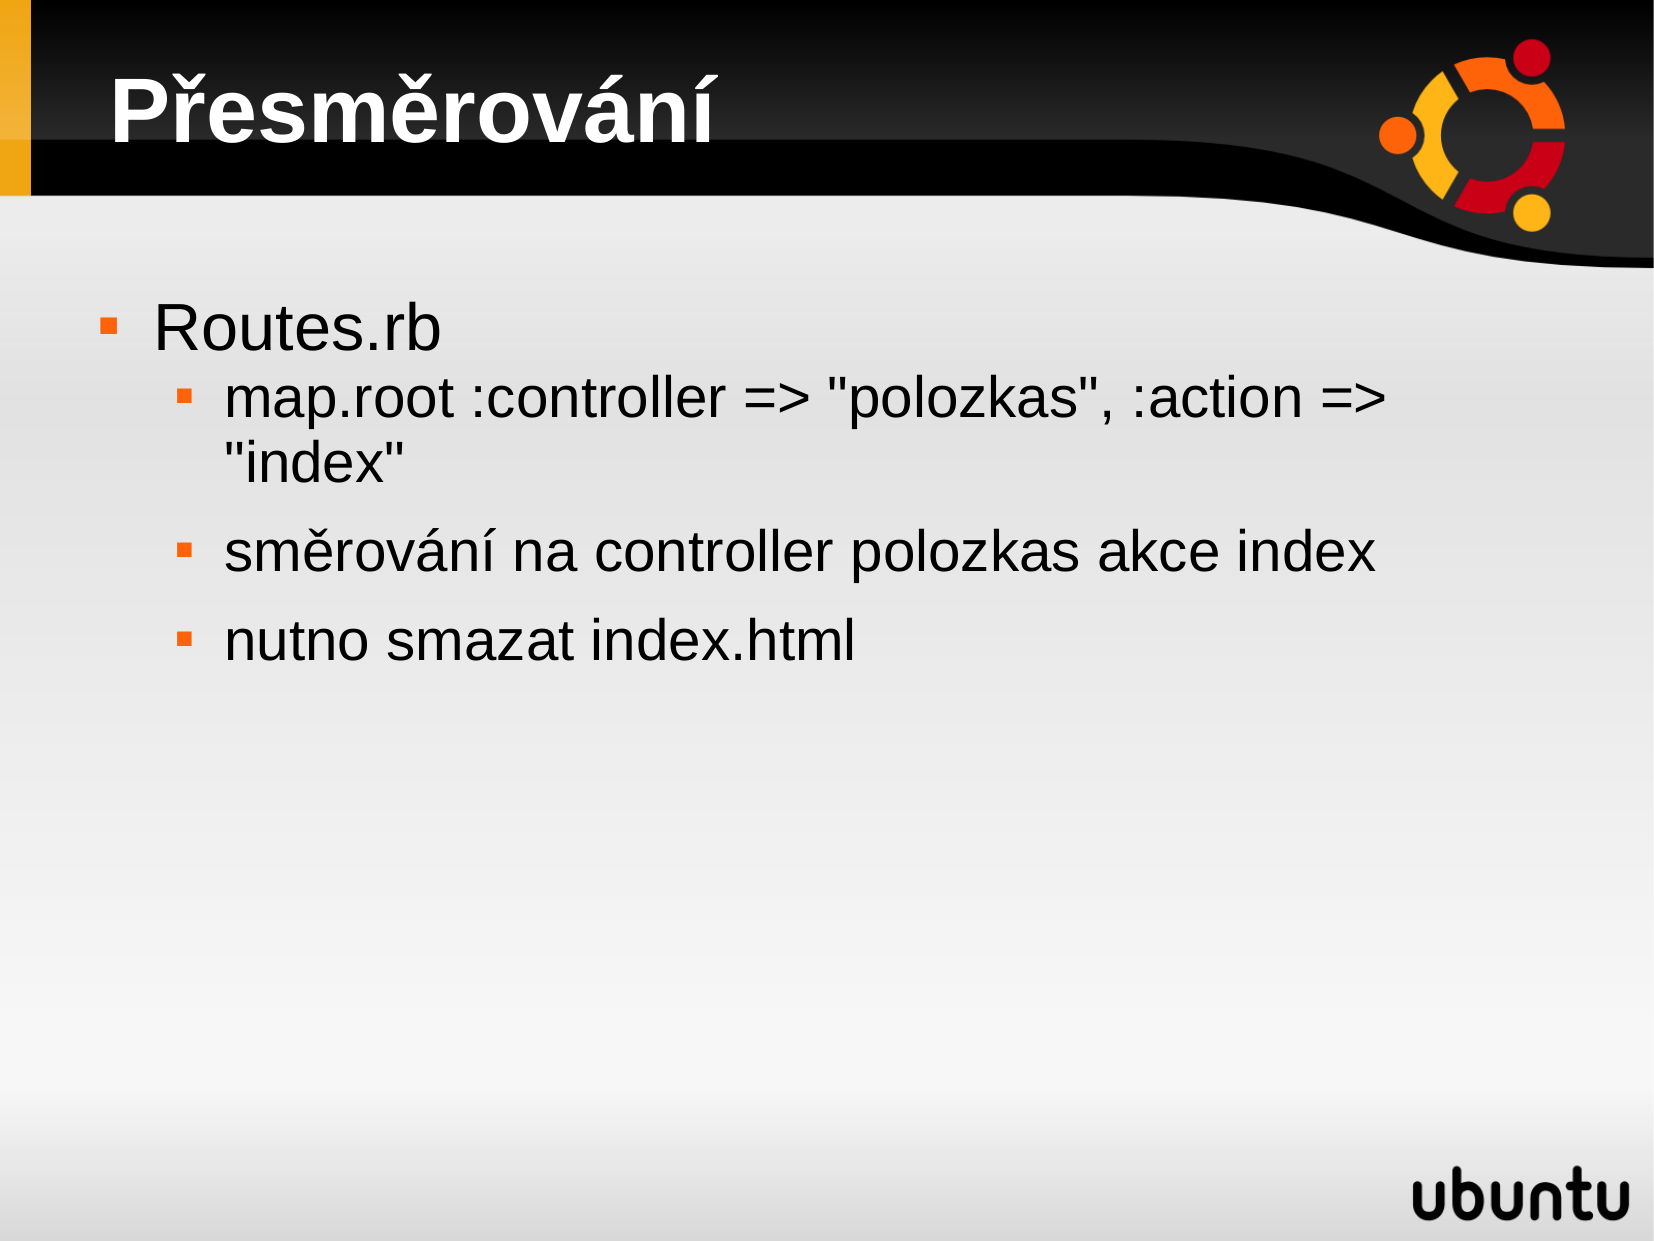

# Přesměrování
Routes.rb
map.root :controller => "polozkas", :action => "index"
směrování na controller polozkas akce index
nutno smazat index.html